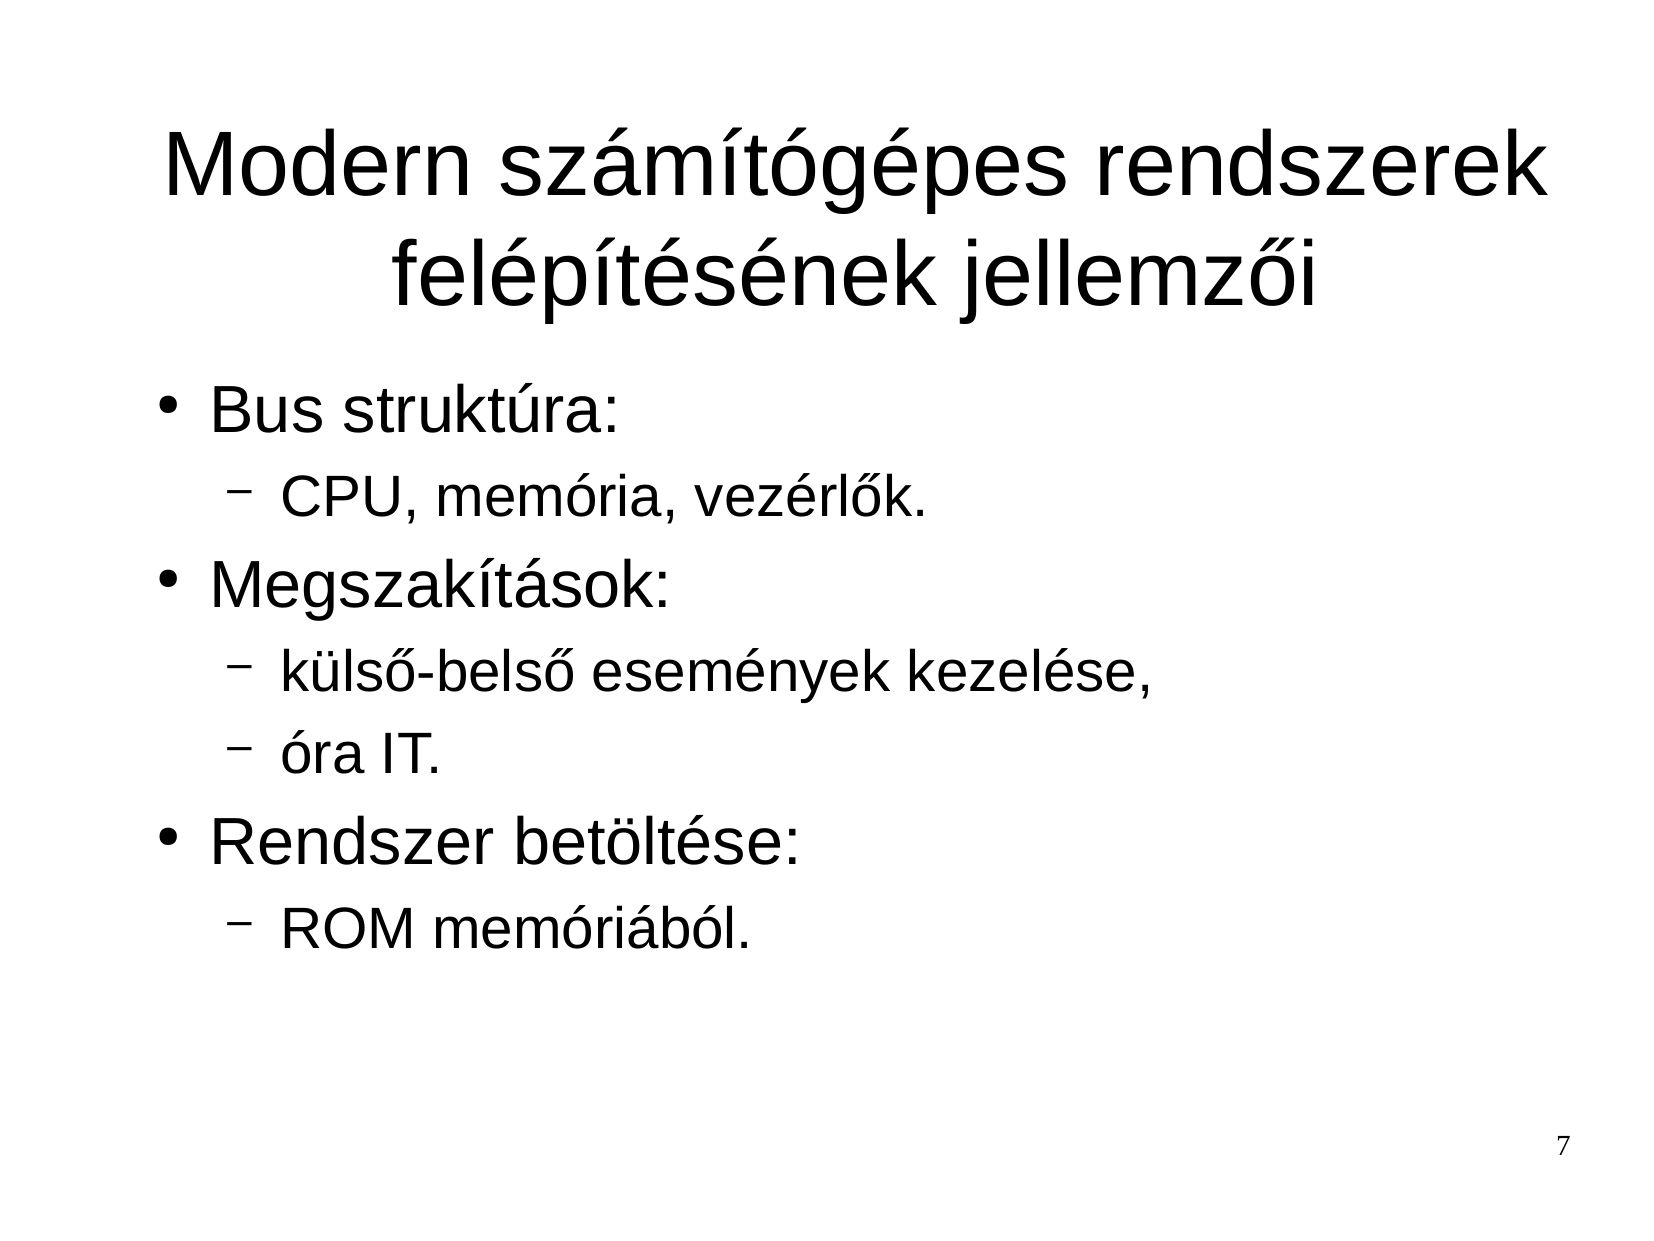

# Modern számítógépes rendszerek felépítésének jellemzői
Bus struktúra:
CPU, memória, vezérlők.
Megszakítások:
külső-belső események kezelése,
óra IT.
Rendszer betöltése:
ROM memóriából.
7